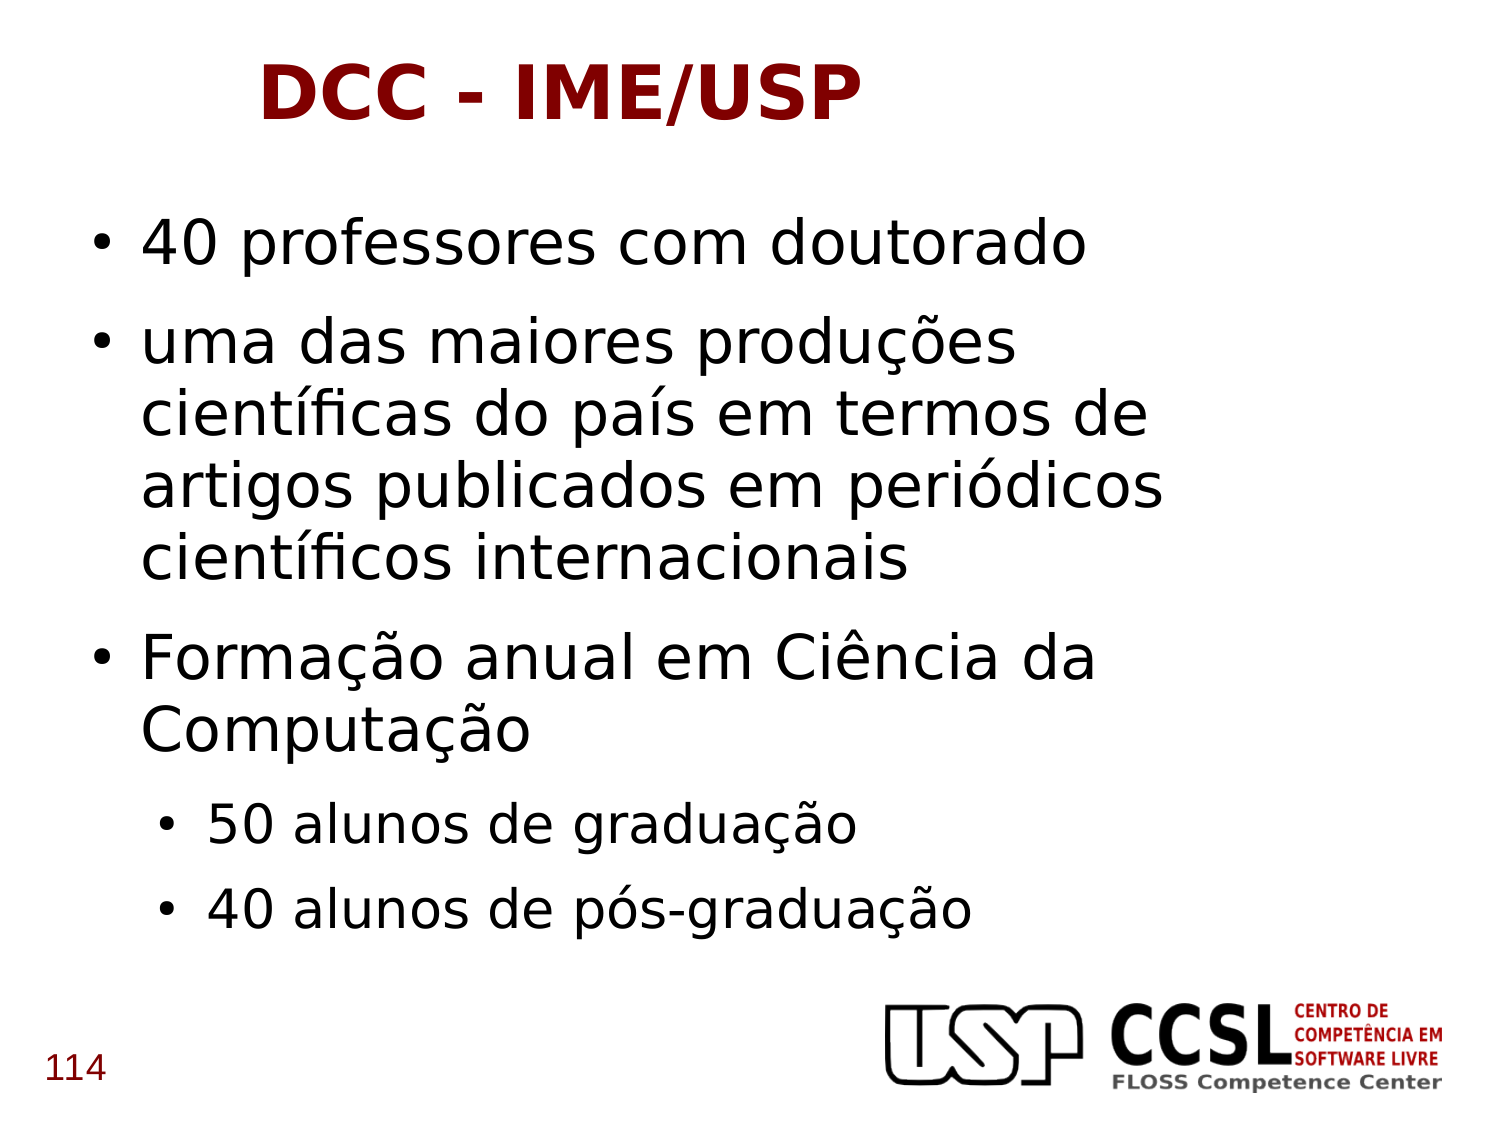

# DCC - IME/USP
40 professores com doutorado
uma das maiores produções científicas do país em termos de artigos publicados em periódicos científicos internacionais
Formação anual em Ciência da Computação
50 alunos de graduação
40 alunos de pós-graduação